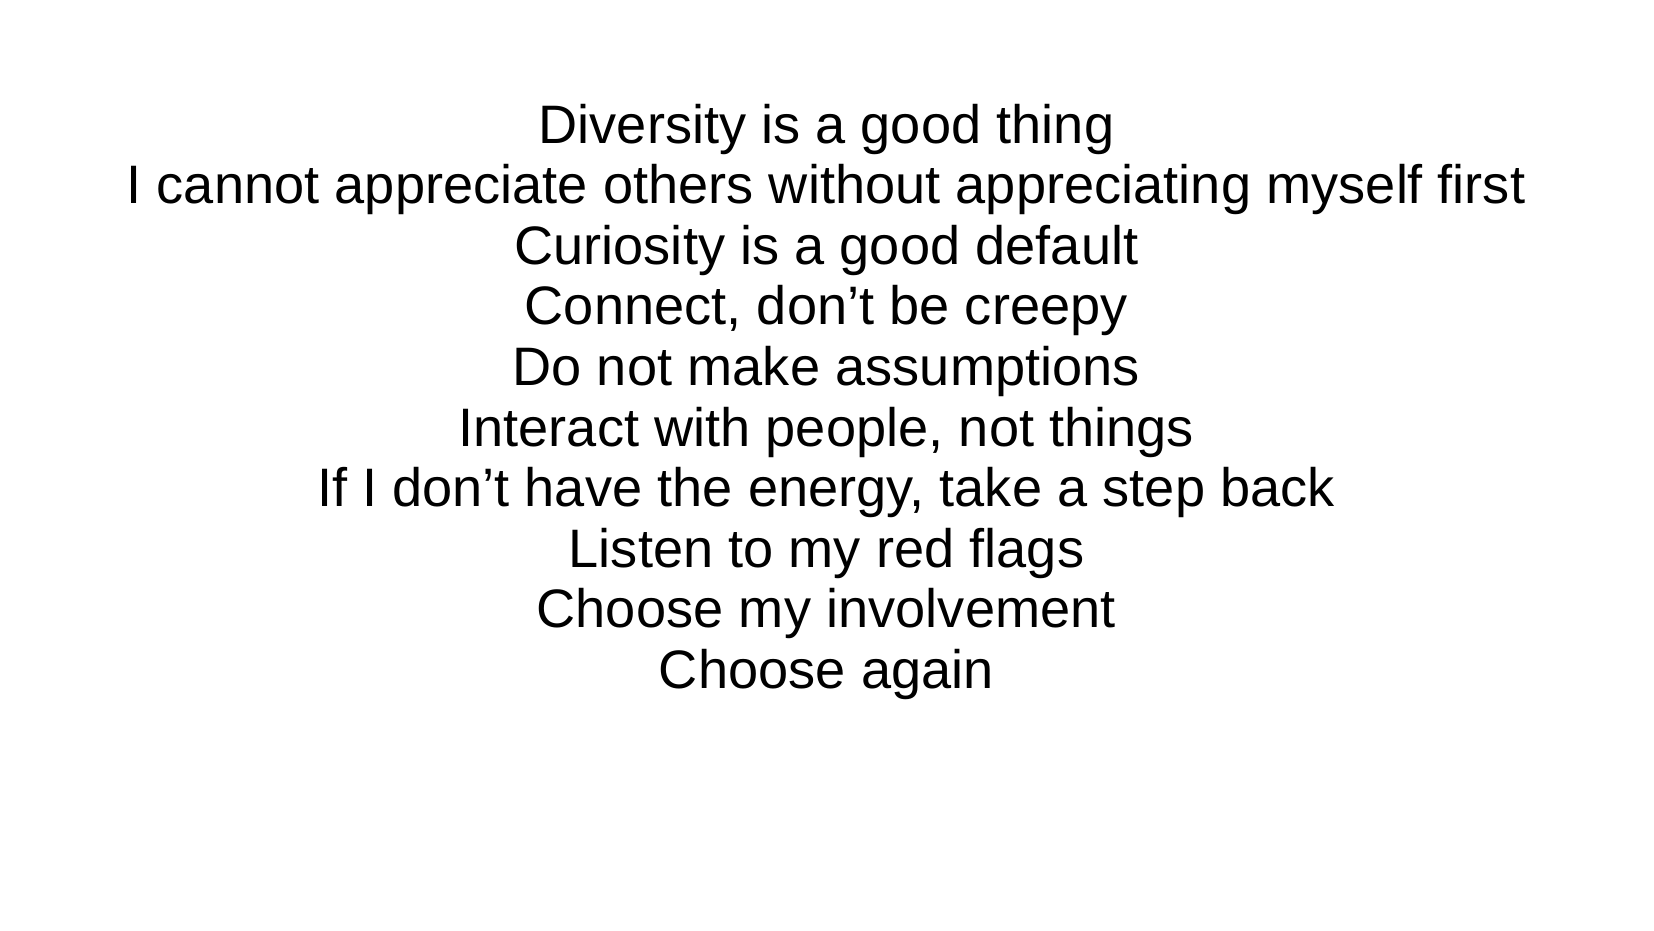

# Diversity is a good thing
I cannot appreciate others without appreciating myself first
Curiosity is a good default
Connect, don’t be creepy
Do not make assumptions
Interact with people, not things
If I don’t have the energy, take a step back
Listen to my red flags
Choose my involvement
Choose again